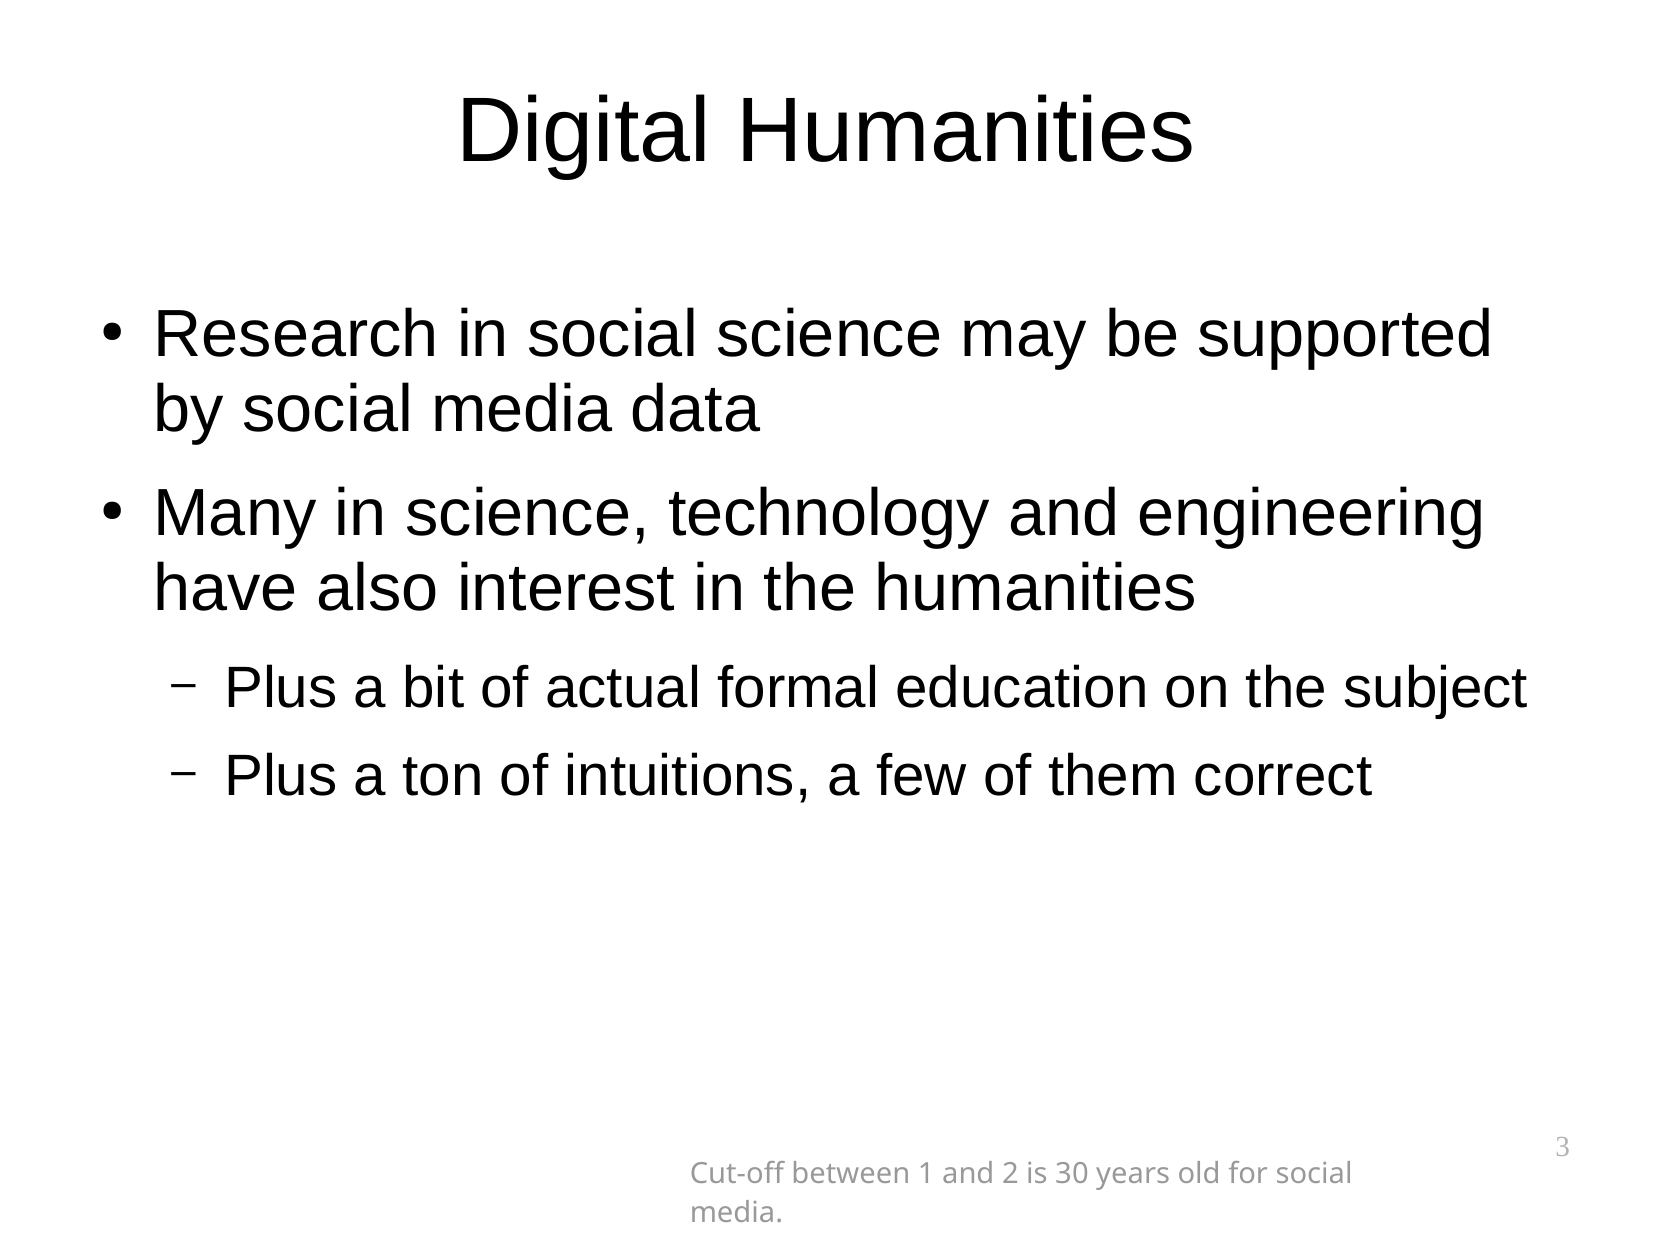

# Digital Humanities
Research in social science may be supported by social media data
Many in science, technology and engineering have also interest in the humanities
Plus a bit of actual formal education on the subject
Plus a ton of intuitions, a few of them correct
3
Cut-off between 1 and 2 is 30 years old for social media.